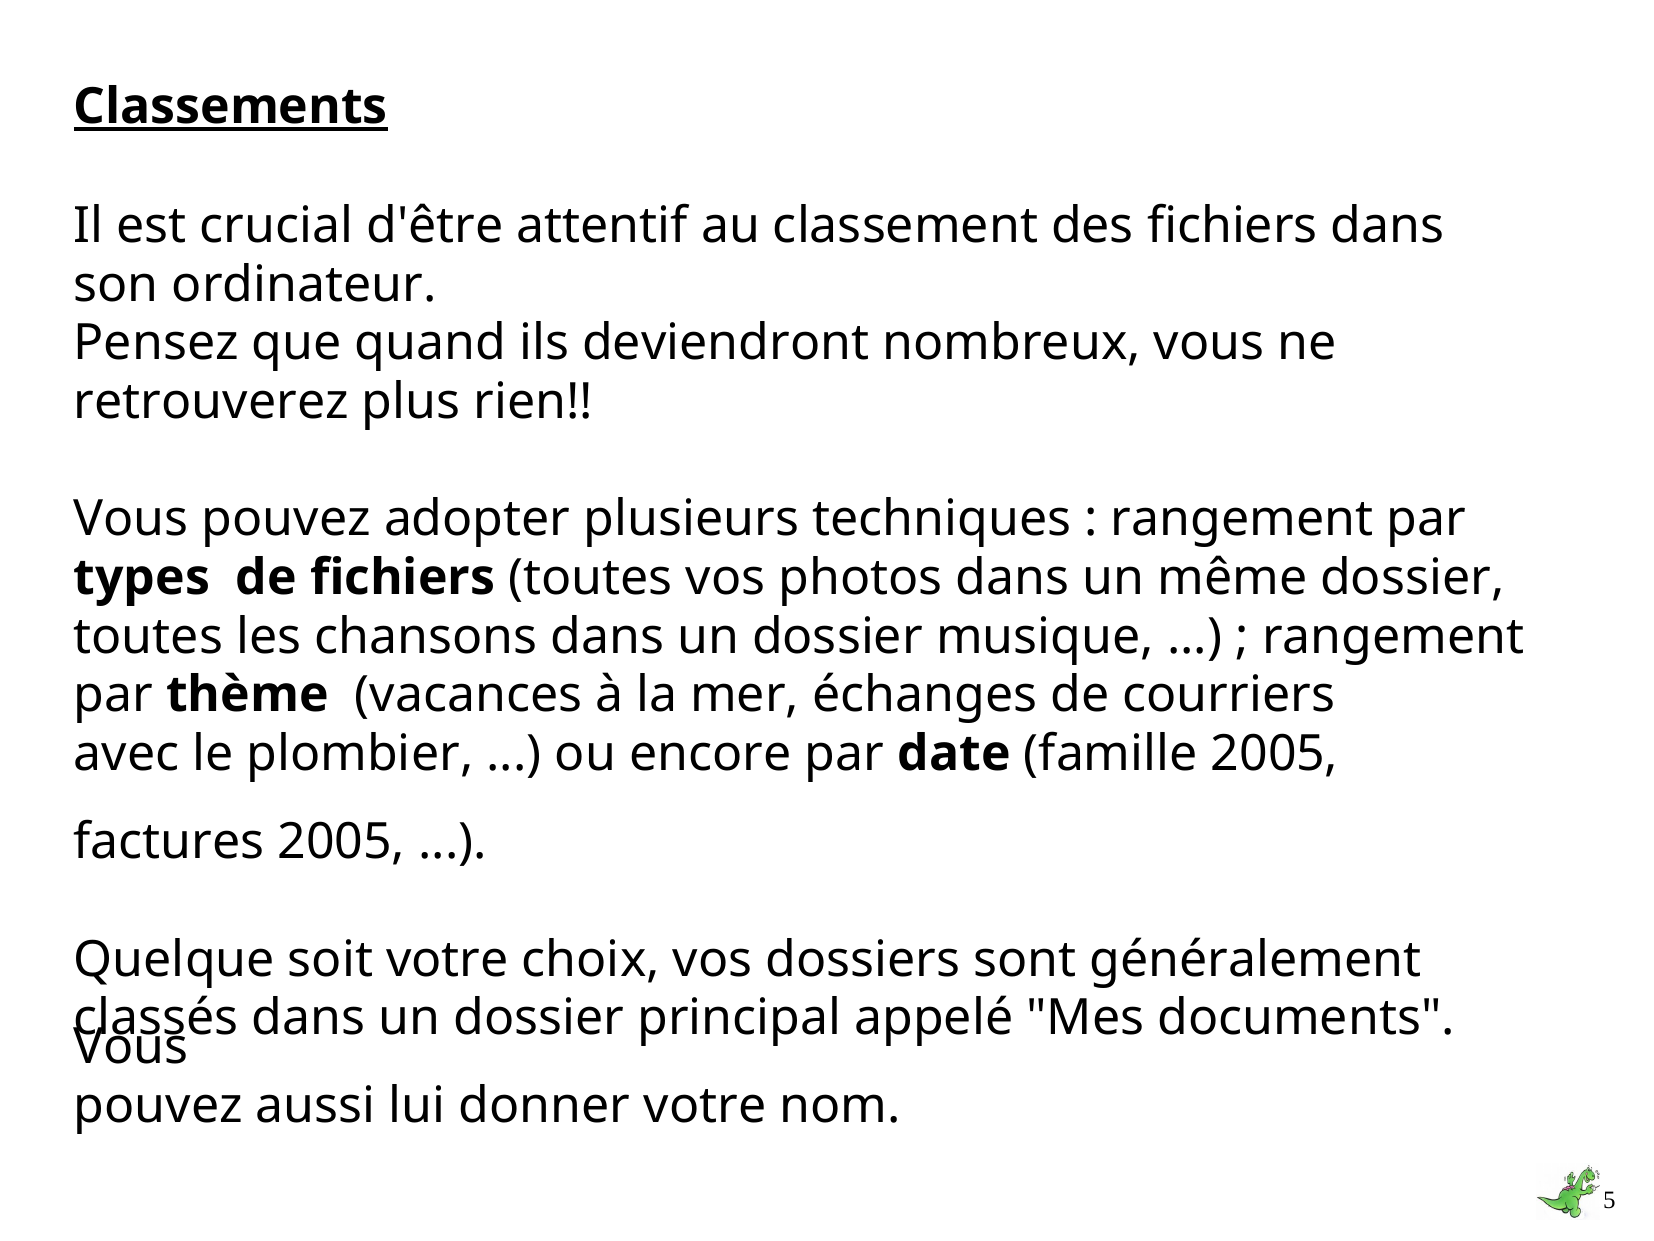

Classements
Il est crucial d'être attentif au classement des fichiers dans
son ordinateur.
Pensez que quand ils deviendront nombreux, vous ne
retrouverez plus rien!!
Vous pouvez adopter plusieurs techniques : rangement par
types de fichiers (toutes vos photos dans un même dossier,
toutes les chansons dans un dossier musique, ...) ; rangement
par thème (vacances à la mer, échanges de courriers
avec le plombier, ...) ou encore par date (famille 2005,
factures 2005, ...).
Quelque soit votre choix, vos dossiers sont généralement
classés dans un dossier principal appelé "Mes documents". Vous
pouvez aussi lui donner votre nom.
5